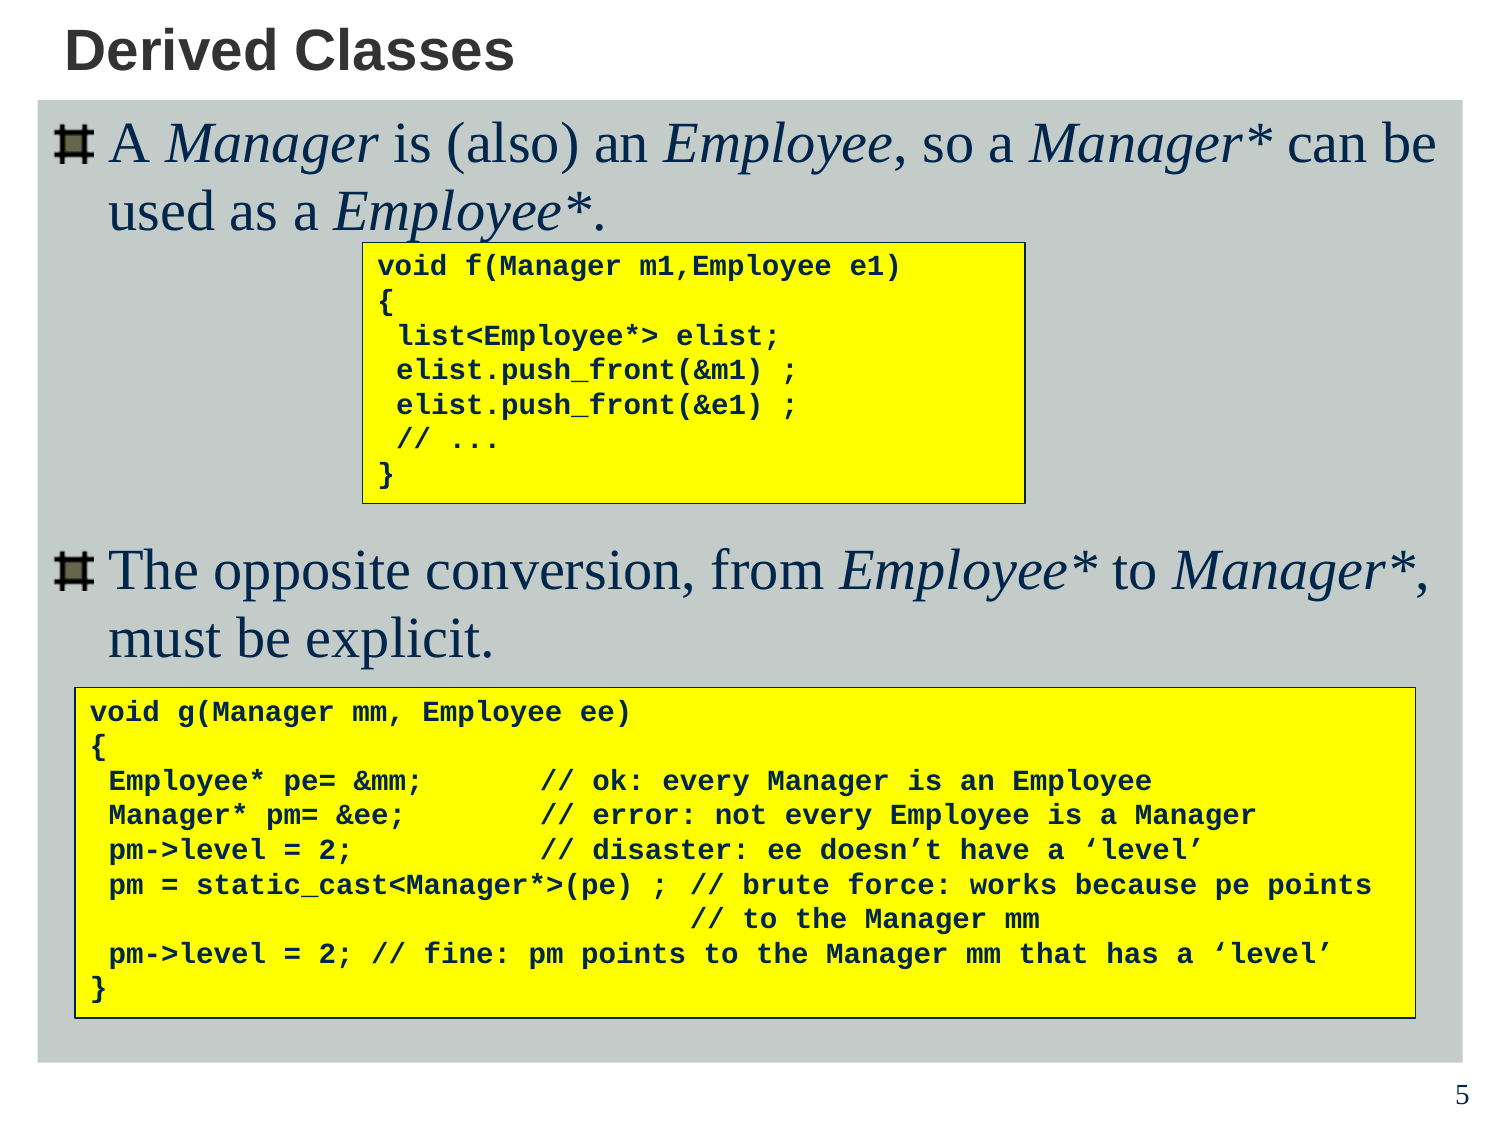

# Derived Classes
A Manager is (also) an Employee, so a Manager* can be used as a Employee*.
The opposite conversion, from Employee* to Manager*, must be explicit.
void f(Manager m1,Employee e1)
{
	list<Employee*> elist;
	elist.push_front(&m1) ;
	elist.push_front(&e1) ;
	// ...
}
void g(Manager mm, Employee ee)
{
	Employee* pe= &mm; 	// ok: every Manager is an Employee
	Manager* pm= &ee;	// error: not every Employee is a Manager
	pm->level = 2; 		// disaster: ee doesn’t have a ‘level’
	pm = static_cast<Manager*>(pe) ;	// brute force: works because pe points
							// to the Manager mm
	pm->level = 2; // fine: pm points to the Manager mm that has a ‘level’
}